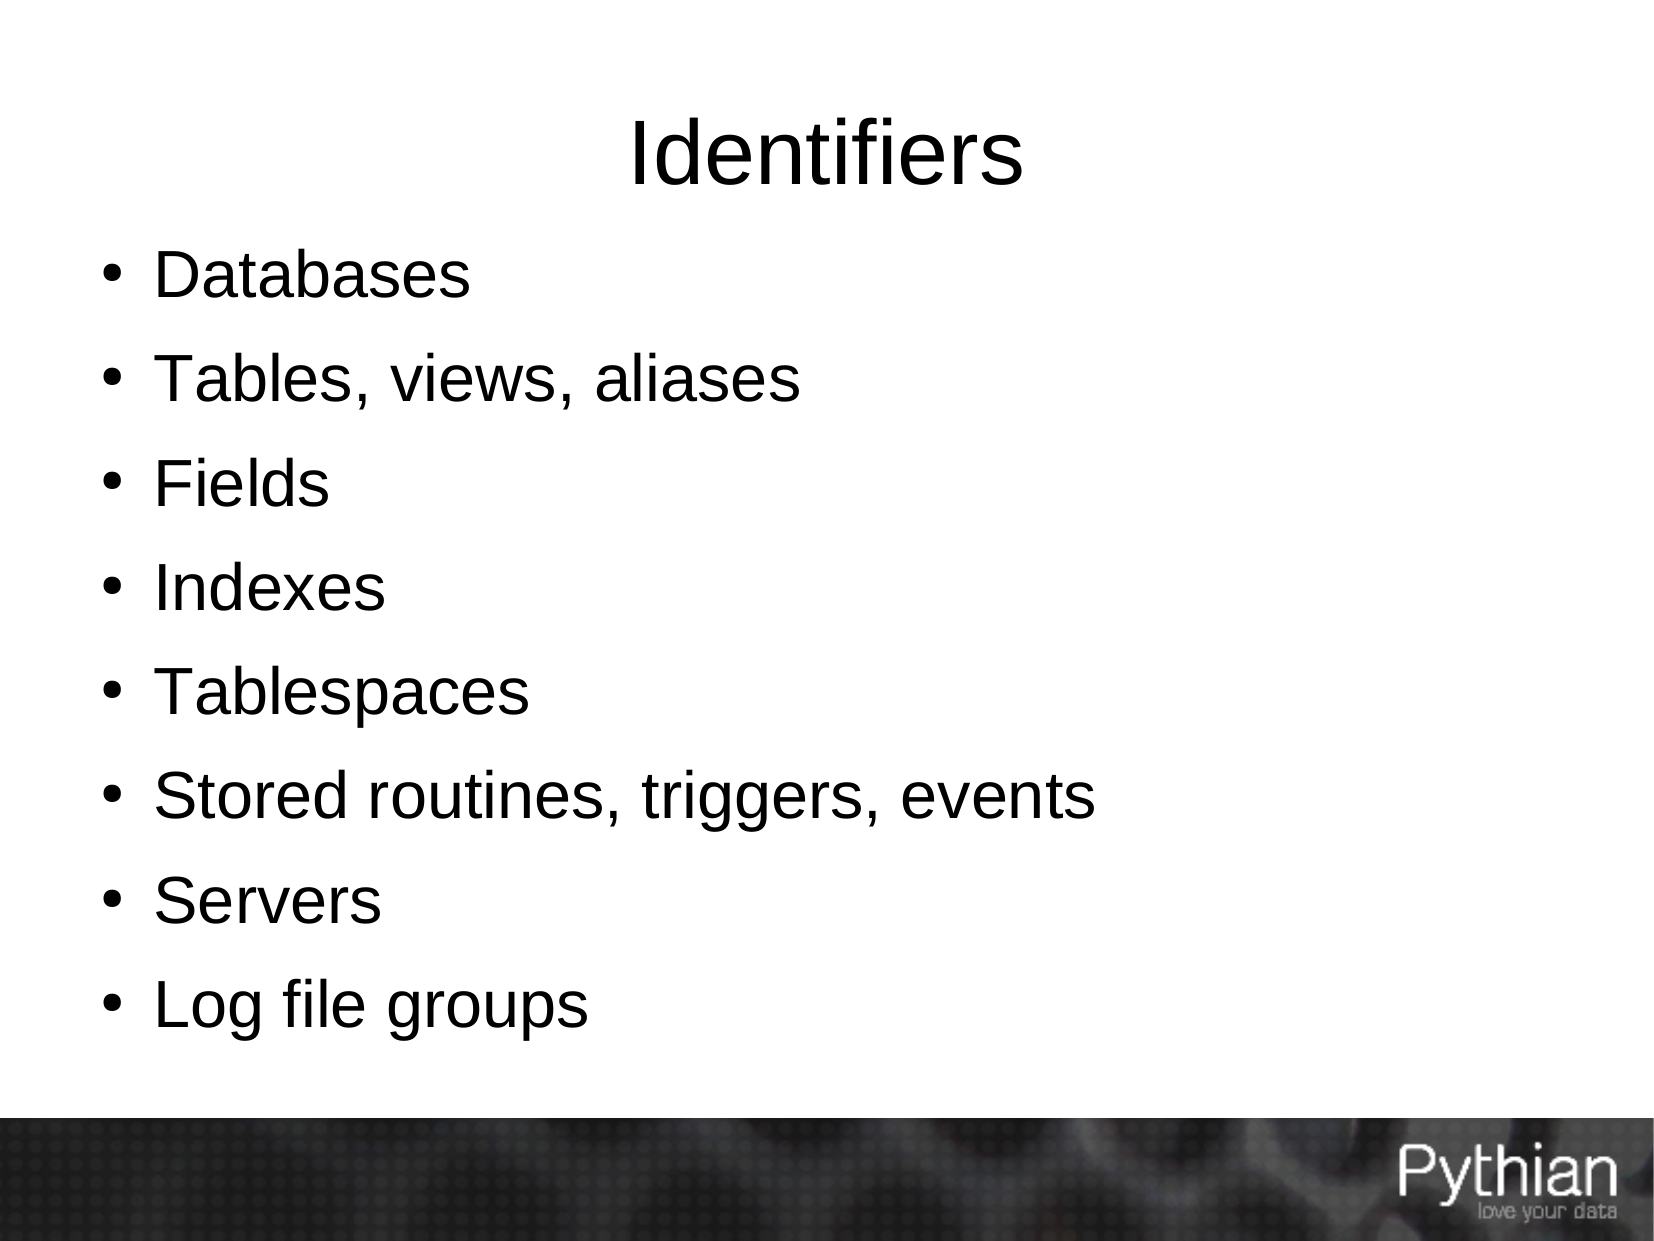

# Identifiers
Databases
Tables, views, aliases
Fields
Indexes
Tablespaces
Stored routines, triggers, events
Servers
Log file groups